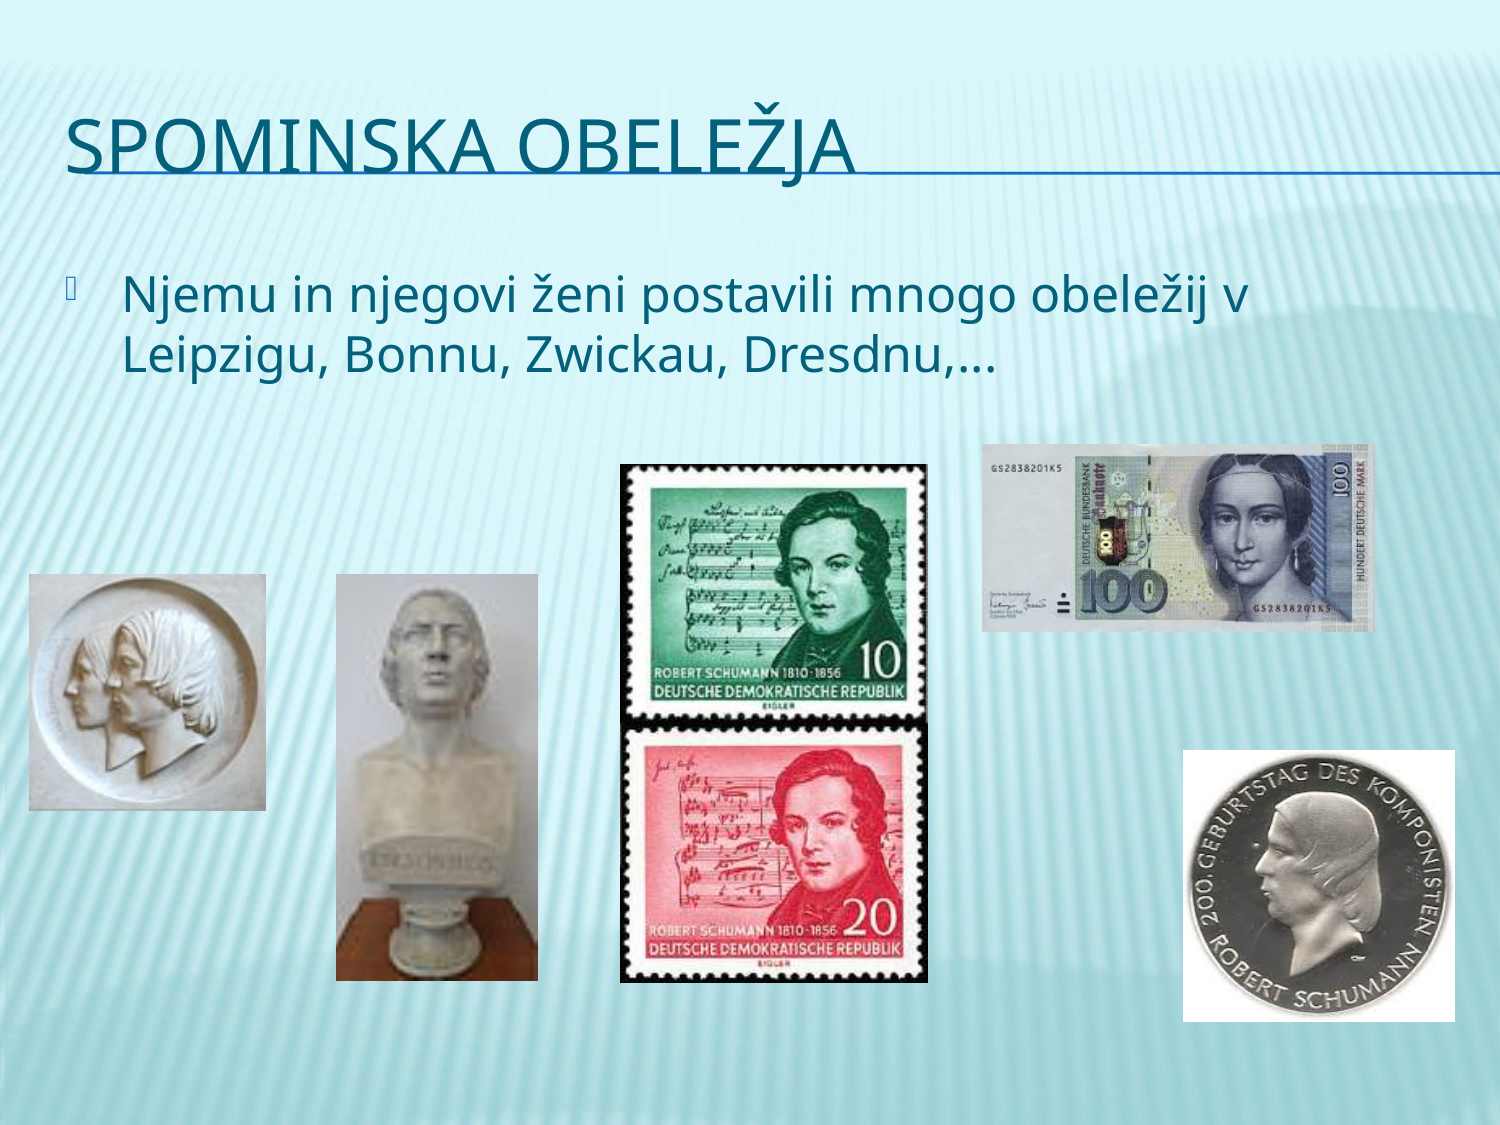

# Spominska obeležja
Njemu in njegovi ženi postavili mnogo obeležij v Leipzigu, Bonnu, Zwickau, Dresdnu,...